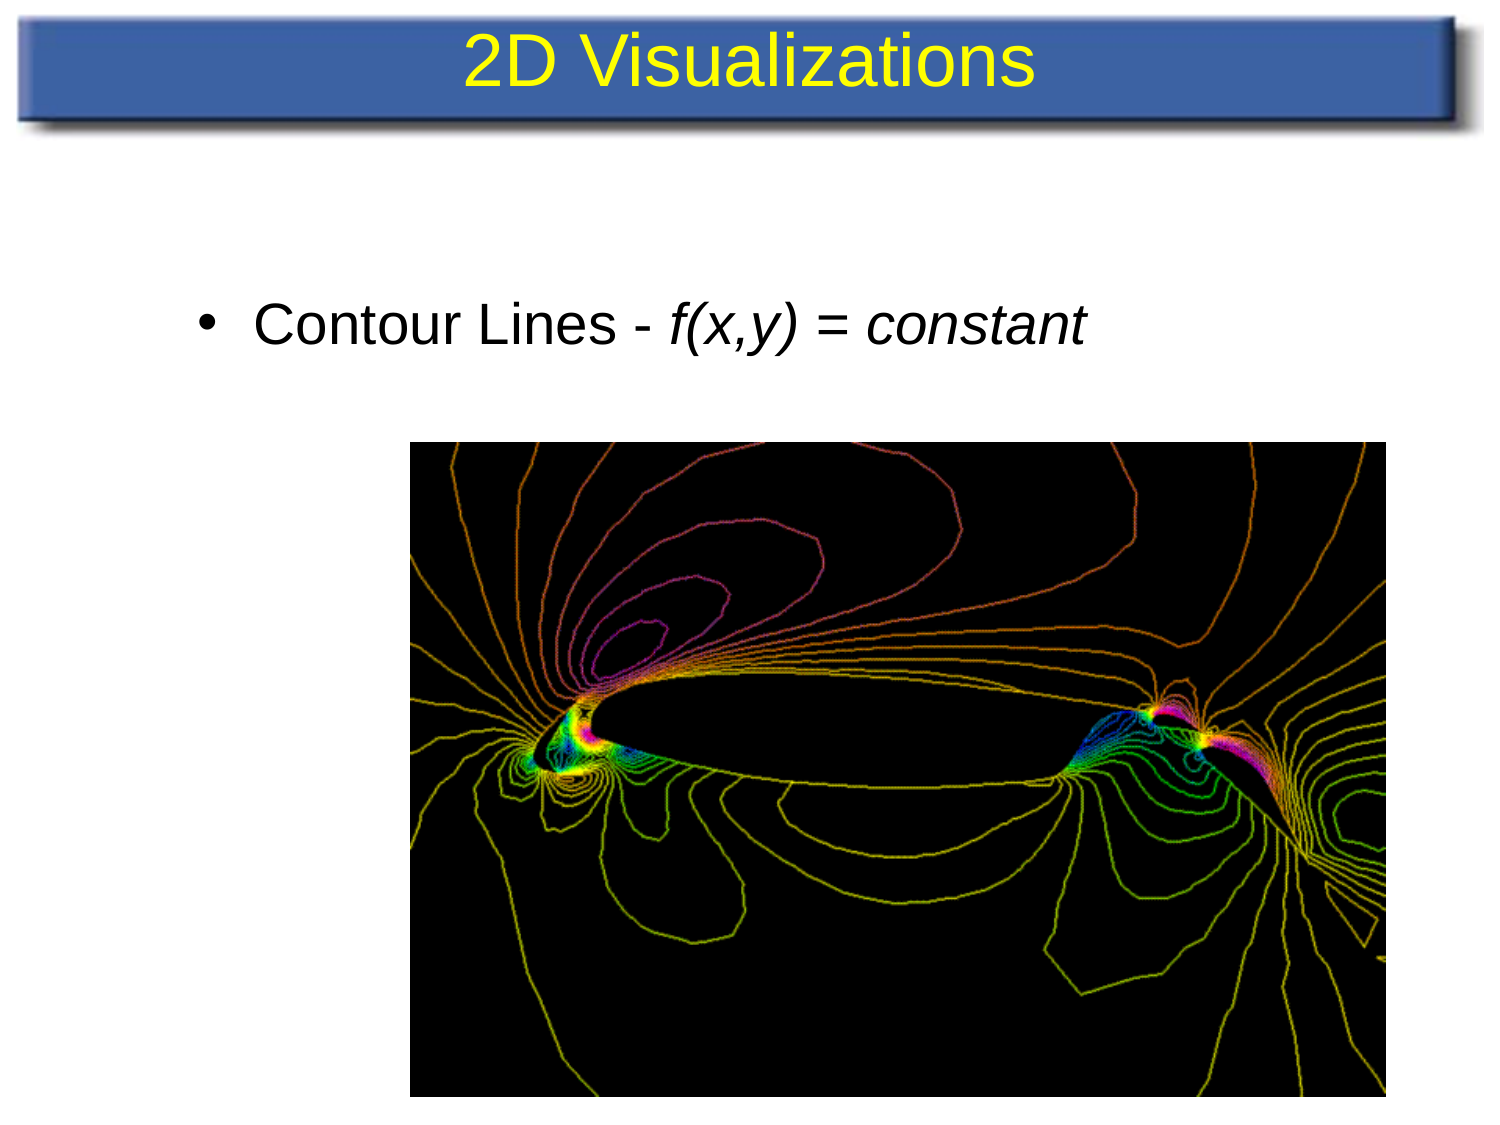

# 2D Visualizations
Contour Lines - f(x,y) = constant